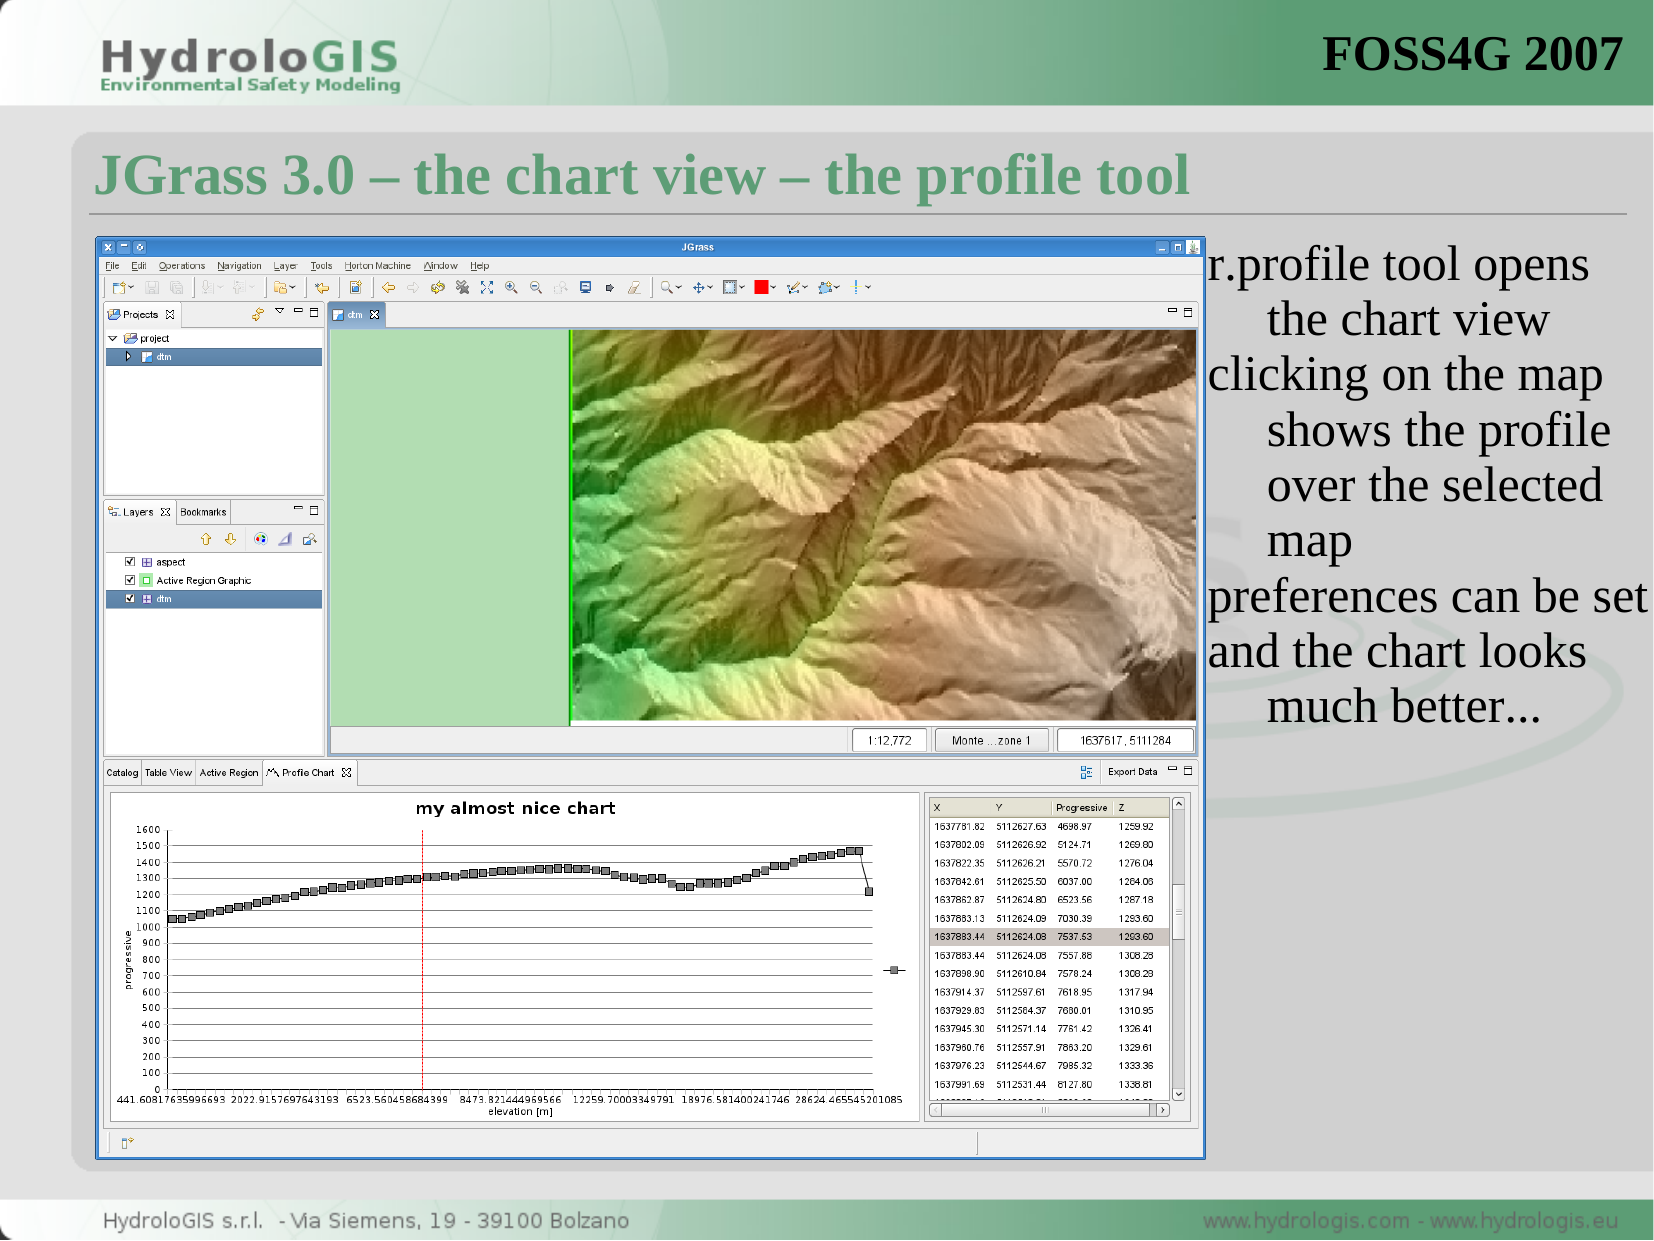

# JGrass 3.0 – the chart view – the profile tool
r.profile tool opens the chart view
clicking on the map shows the profile over the selected map
preferences can be set
and the chart looks much better...